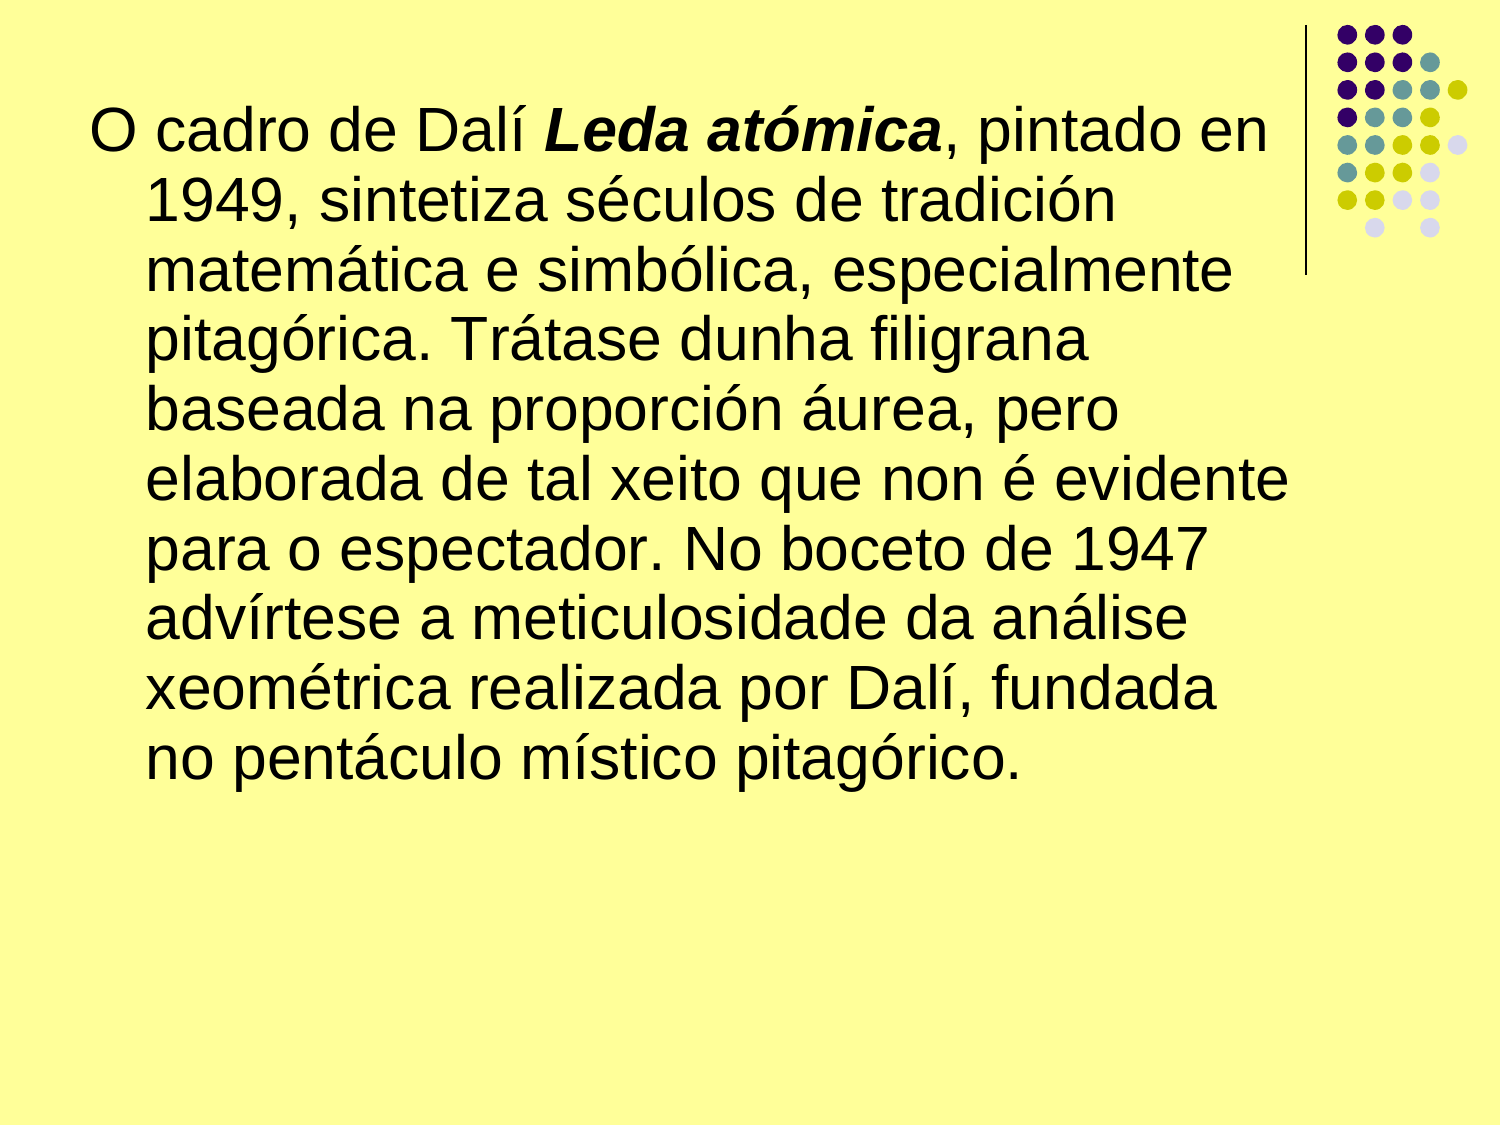

# O cadro de Dalí Leda atómica, pintado en 1949, sintetiza séculos de tradición matemática e simbólica, especialmente pitagórica. Trátase dunha filigrana baseada na proporción áurea, pero elaborada de tal xeito que non é evidente para o espectador. No boceto de 1947 advírtese a meticulosidade da análise xeométrica realizada por Dalí, fundada no pentáculo místico pitagórico.